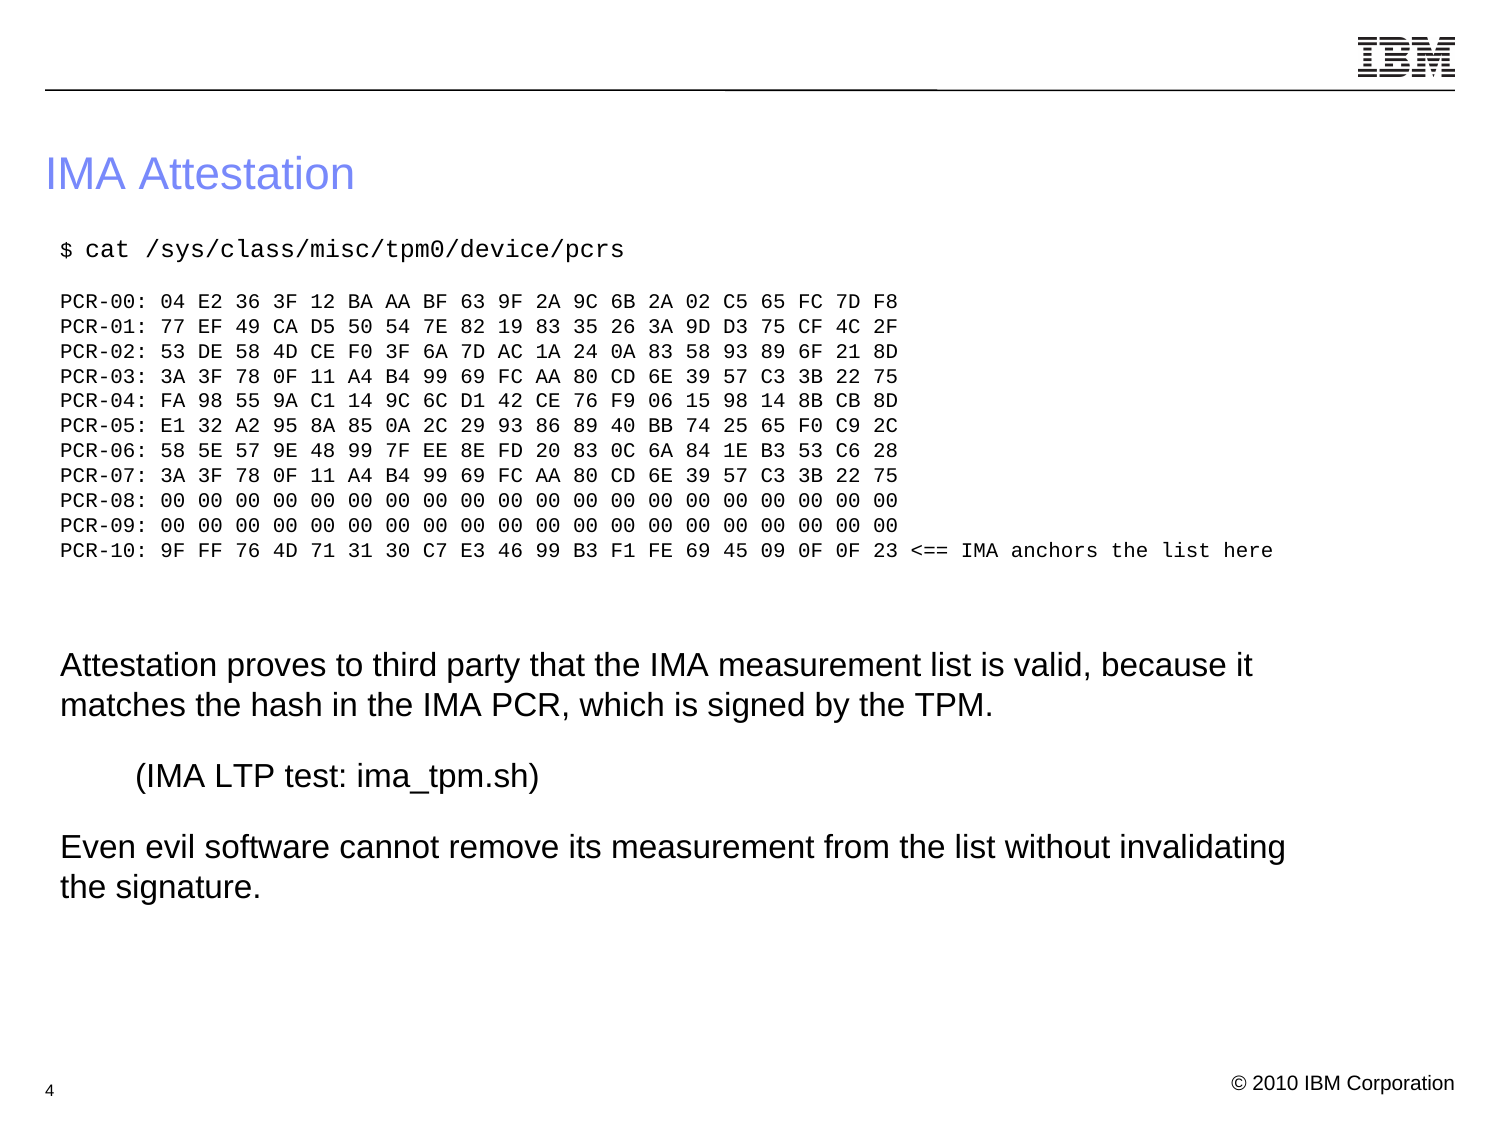

# IMA Attestation
$ cat /sys/class/misc/tpm0/device/pcrs
PCR-00: 04 E2 36 3F 12 BA AA BF 63 9F 2A 9C 6B 2A 02 C5 65 FC 7D F8
PCR-01: 77 EF 49 CA D5 50 54 7E 82 19 83 35 26 3A 9D D3 75 CF 4C 2F
PCR-02: 53 DE 58 4D CE F0 3F 6A 7D AC 1A 24 0A 83 58 93 89 6F 21 8D
PCR-03: 3A 3F 78 0F 11 A4 B4 99 69 FC AA 80 CD 6E 39 57 C3 3B 22 75
PCR-04: FA 98 55 9A C1 14 9C 6C D1 42 CE 76 F9 06 15 98 14 8B CB 8D
PCR-05: E1 32 A2 95 8A 85 0A 2C 29 93 86 89 40 BB 74 25 65 F0 C9 2C
PCR-06: 58 5E 57 9E 48 99 7F EE 8E FD 20 83 0C 6A 84 1E B3 53 C6 28
PCR-07: 3A 3F 78 0F 11 A4 B4 99 69 FC AA 80 CD 6E 39 57 C3 3B 22 75
PCR-08: 00 00 00 00 00 00 00 00 00 00 00 00 00 00 00 00 00 00 00 00
PCR-09: 00 00 00 00 00 00 00 00 00 00 00 00 00 00 00 00 00 00 00 00
PCR-10: 9F FF 76 4D 71 31 30 C7 E3 46 99 B3 F1 FE 69 45 09 0F 0F 23 <== IMA anchors the list here
Attestation proves to third party that the IMA measurement list is valid, because it matches the hash in the IMA PCR, which is signed by the TPM.
	(IMA LTP test: ima_tpm.sh)
Even evil software cannot remove its measurement from the list without invalidating the signature.
4